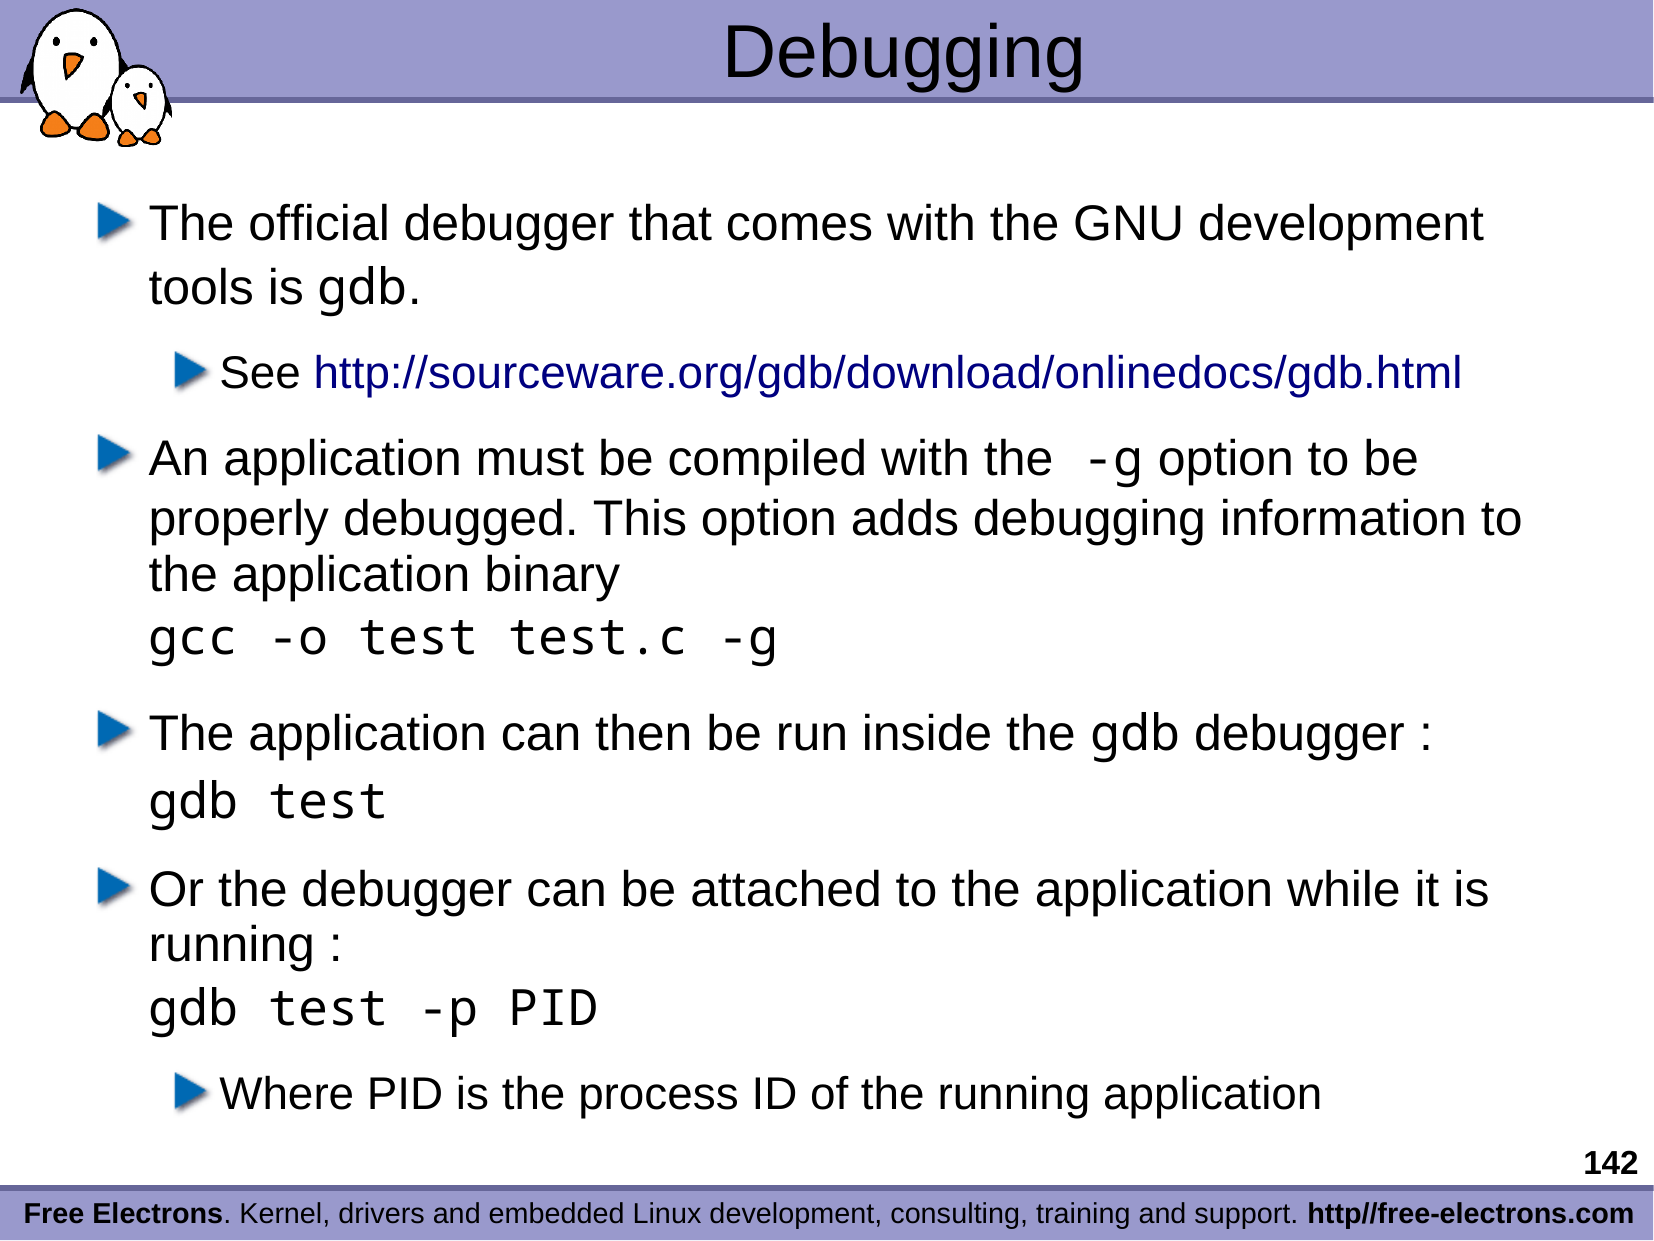

# Debugging
The official debugger that comes with the GNU development tools is gdb.
See http://sourceware.org/gdb/download/onlinedocs/gdb.html
An application must be compiled with the -g option to be properly debugged. This option adds debugging information to the application binary
gcc -o test test.c -g
The application can then be run inside the gdb debugger :
gdb test
Or the debugger can be attached to the application while it is running :
gdb test -p PID
Where PID is the process ID of the running application